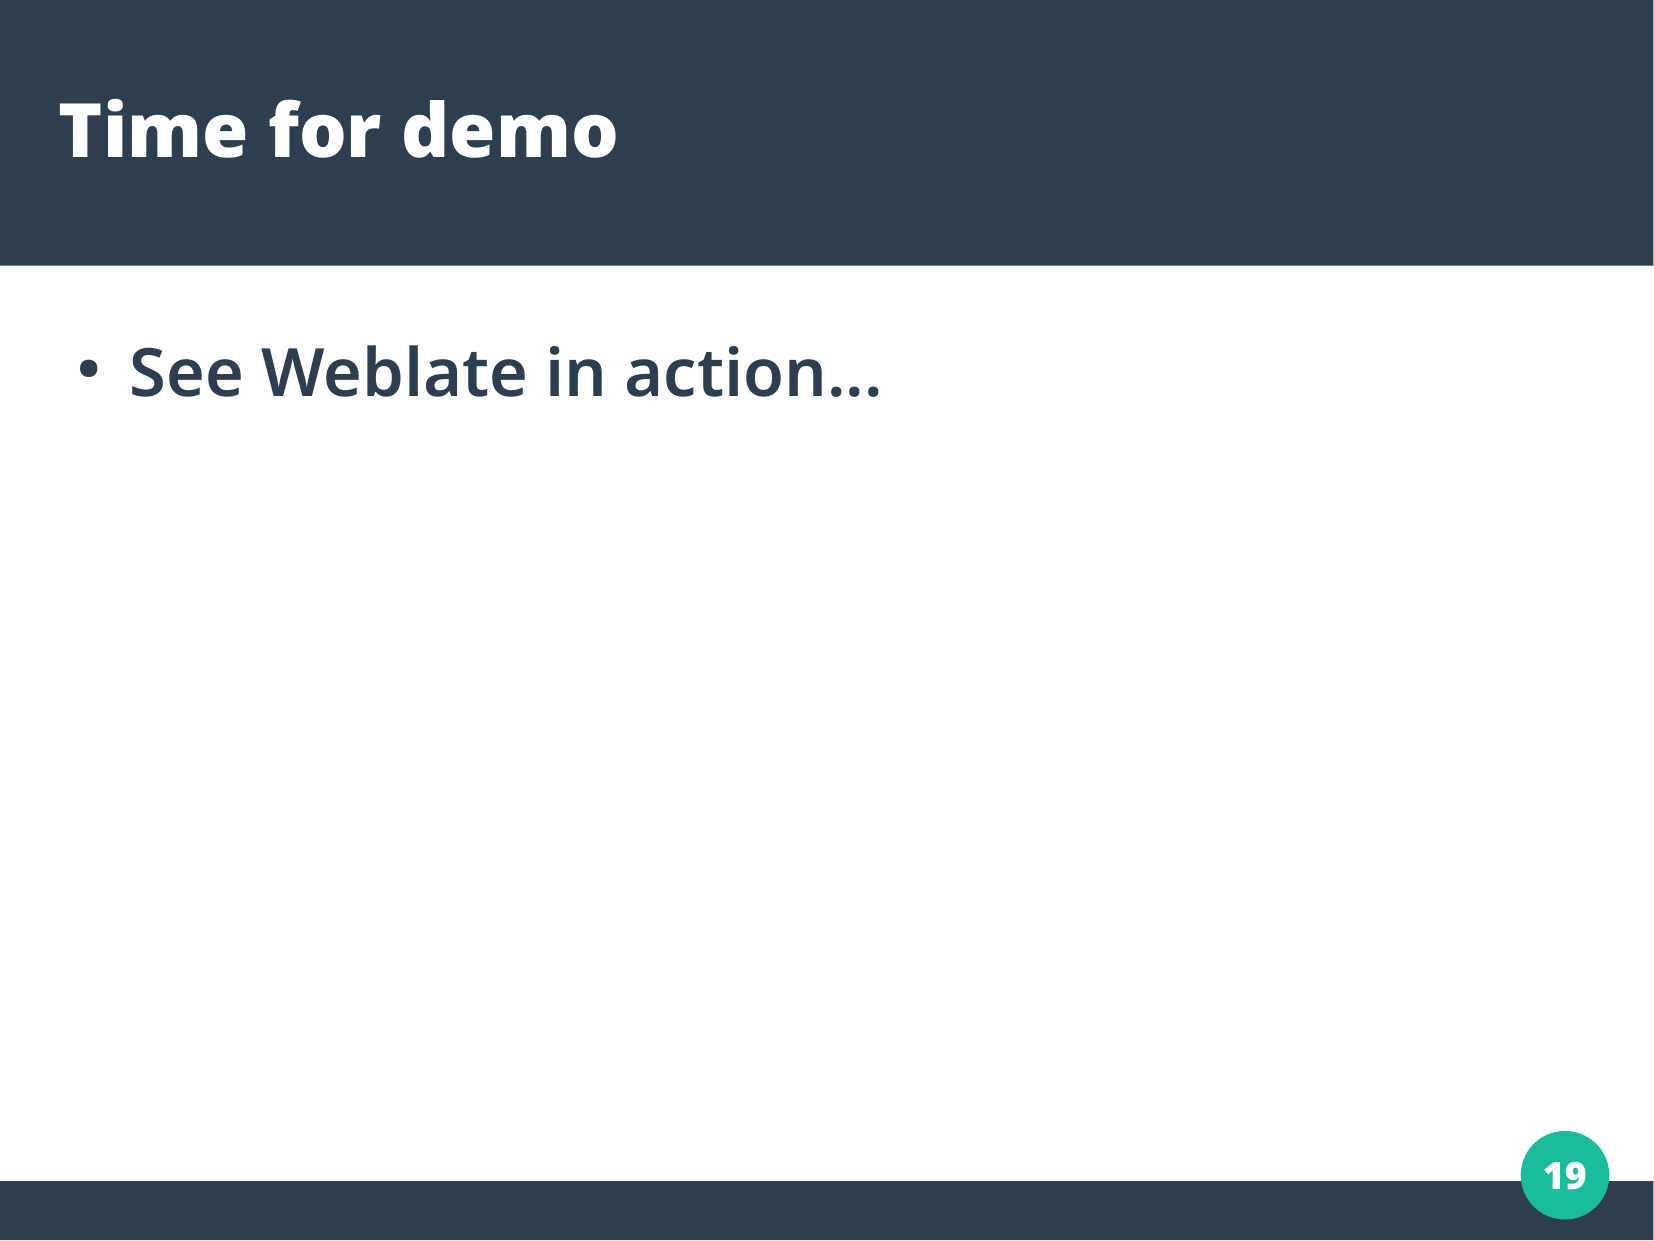

# Time for demo
See Weblate in action...
19